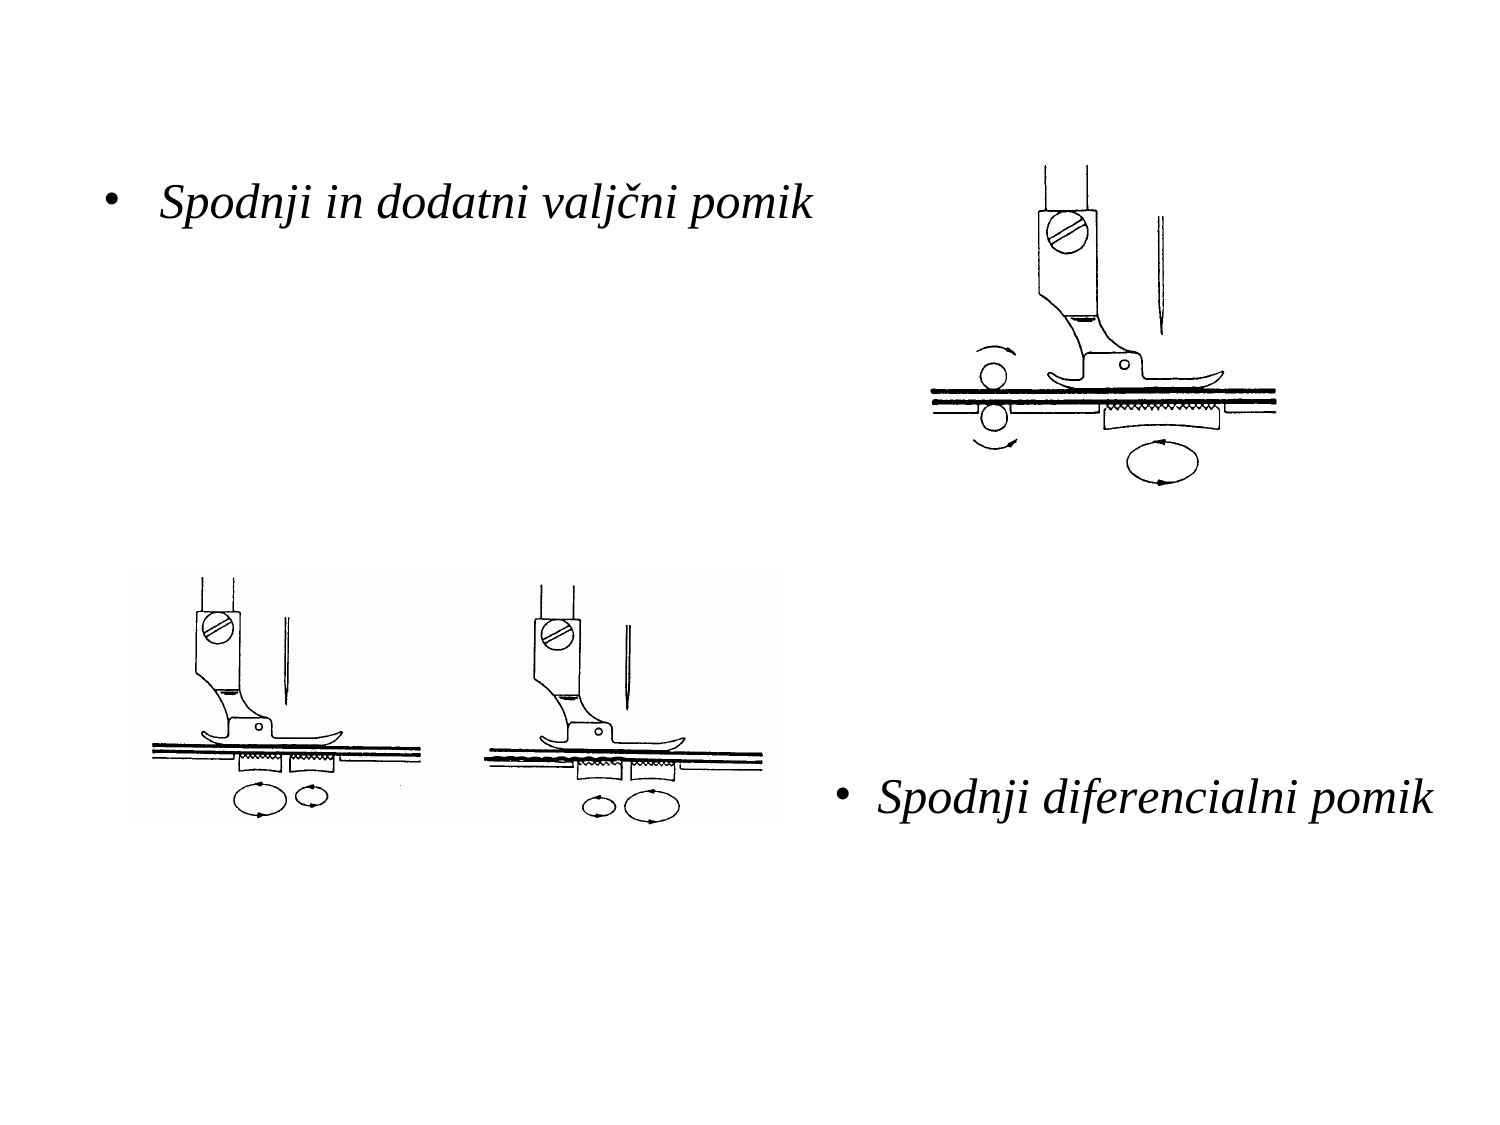

# Spodnji in dodatni valjčni pomik
 Spodnji diferencialni pomik